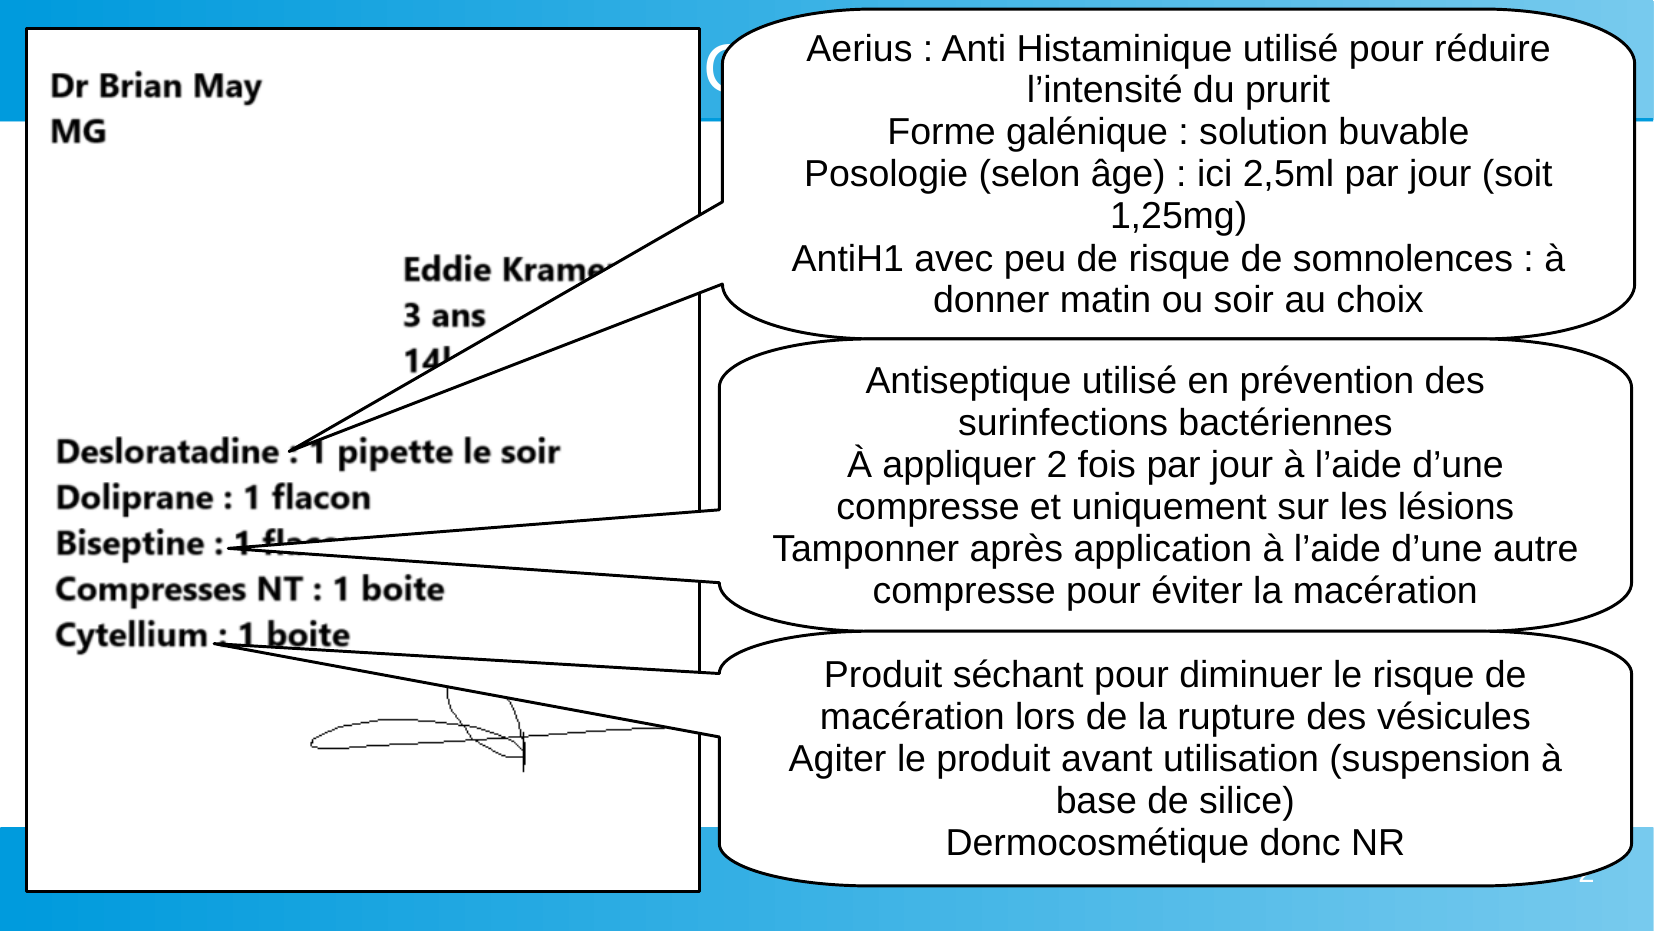

Aerius : Anti Histaminique utilisé pour réduire l’intensité du prurit
Forme galénique : solution buvable
Posologie (selon âge) : ici 2,5ml par jour (soit 1,25mg)
AntiH1 avec peu de risque de somnolences : à donner matin ou soir au choix
# Cas n°4
Antiseptique utilisé en prévention des surinfections bactériennes
À appliquer 2 fois par jour à l’aide d’une compresse et uniquement sur les lésions
Tamponner après application à l’aide d’une autre compresse pour éviter la macération
Produit séchant pour diminuer le risque de macération lors de la rupture des vésicules
Agiter le produit avant utilisation (suspension à base de silice)
Dermocosmétique donc NR
2